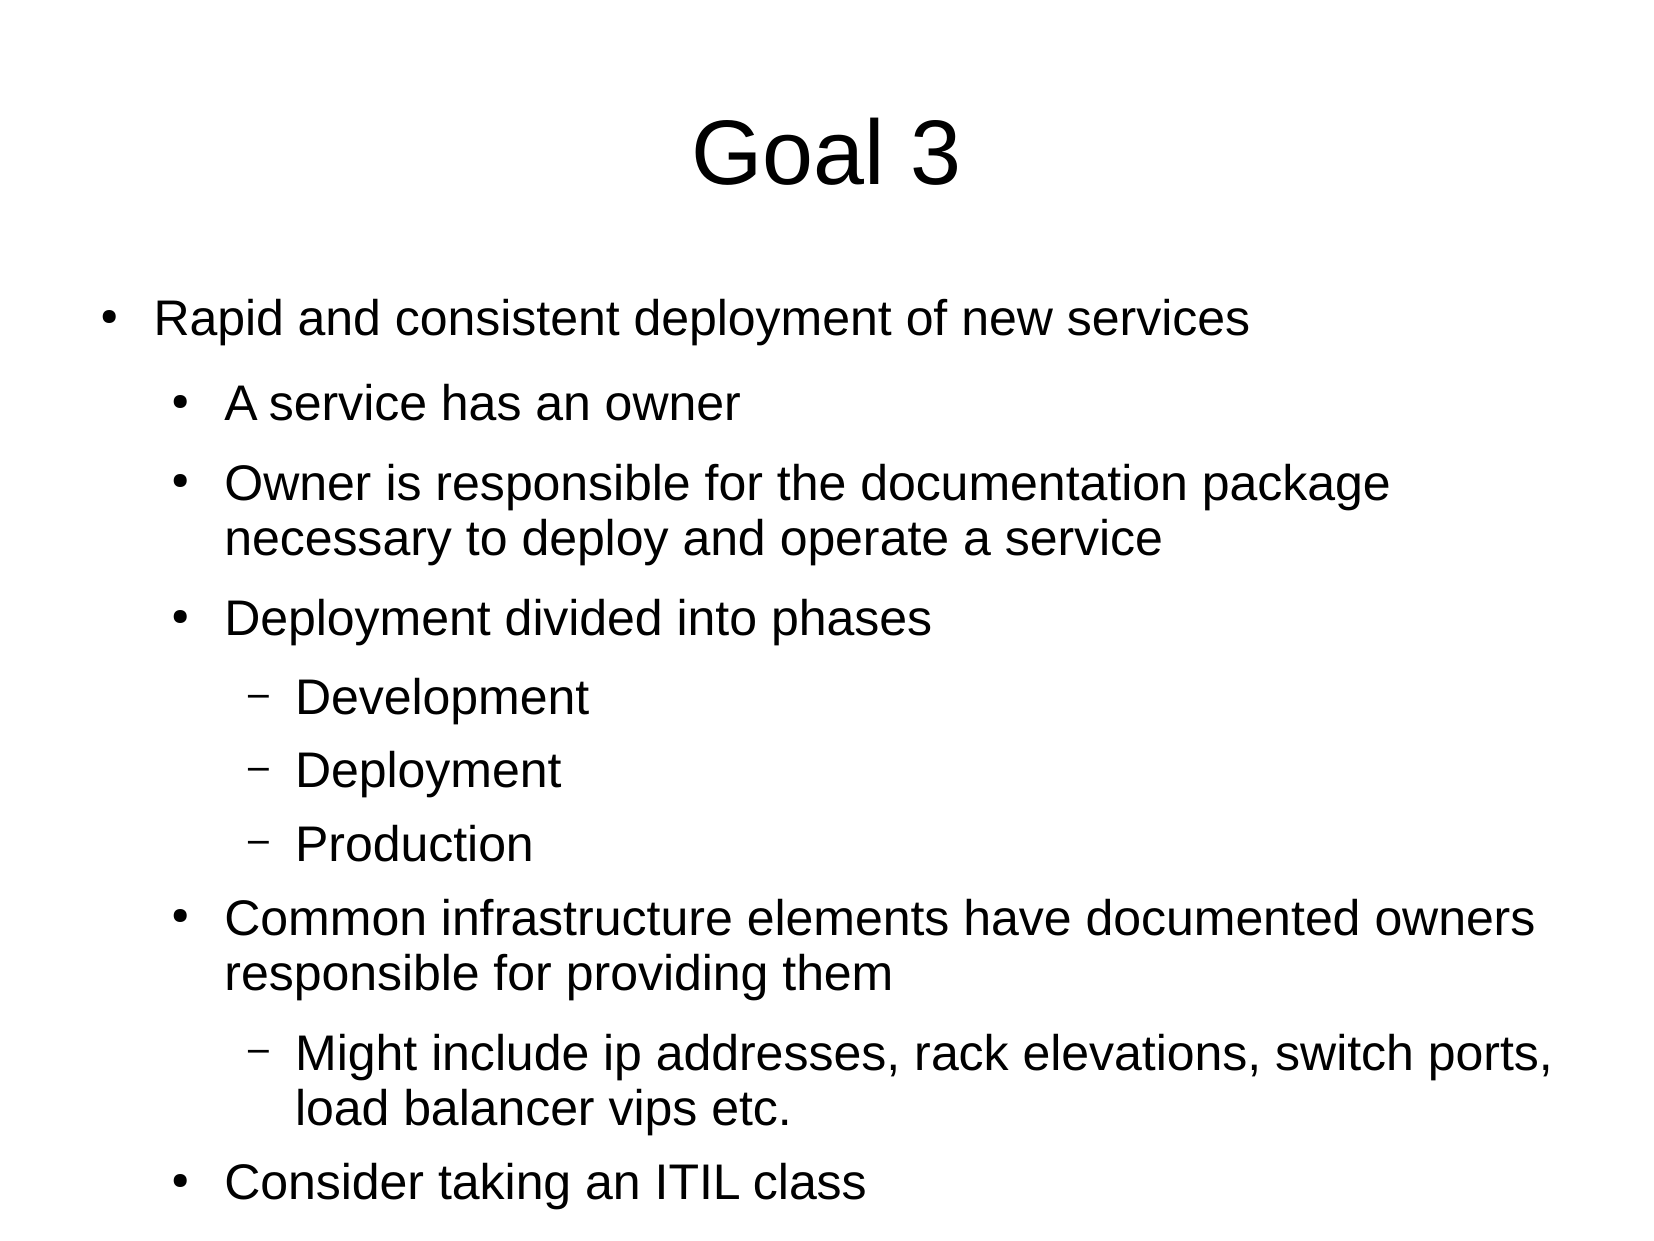

# Goal 3
Rapid and consistent deployment of new services
A service has an owner
Owner is responsible for the documentation package necessary to deploy and operate a service
Deployment divided into phases
Development
Deployment
Production
Common infrastructure elements have documented owners responsible for providing them
Might include ip addresses, rack elevations, switch ports, load balancer vips etc.
Consider taking an ITIL class